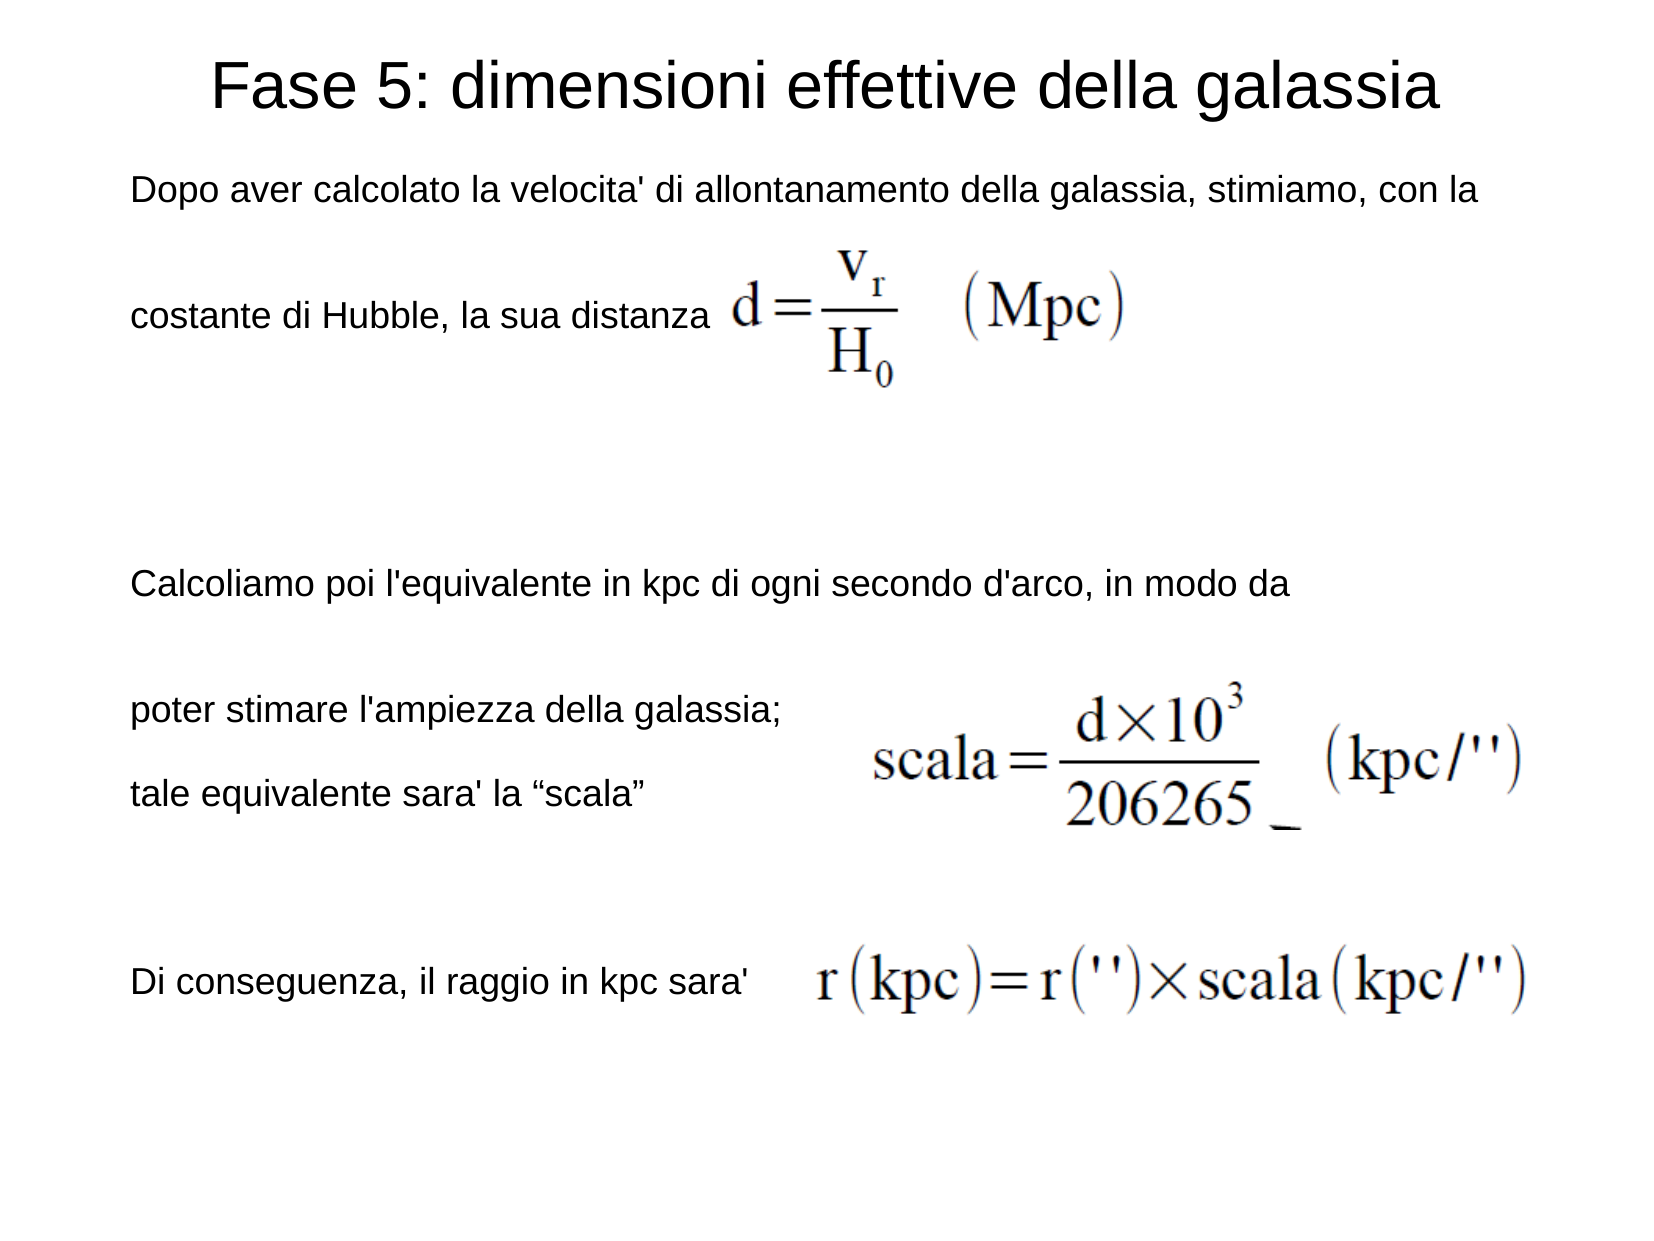

Fase 5: dimensioni effettive della galassia
Dopo aver calcolato la velocita' di allontanamento della galassia, stimiamo, con la
costante di Hubble, la sua distanza
Calcoliamo poi l'equivalente in kpc di ogni secondo d'arco, in modo da
poter stimare l'ampiezza della galassia;
tale equivalente sara' la “scala”
Di conseguenza, il raggio in kpc sara'